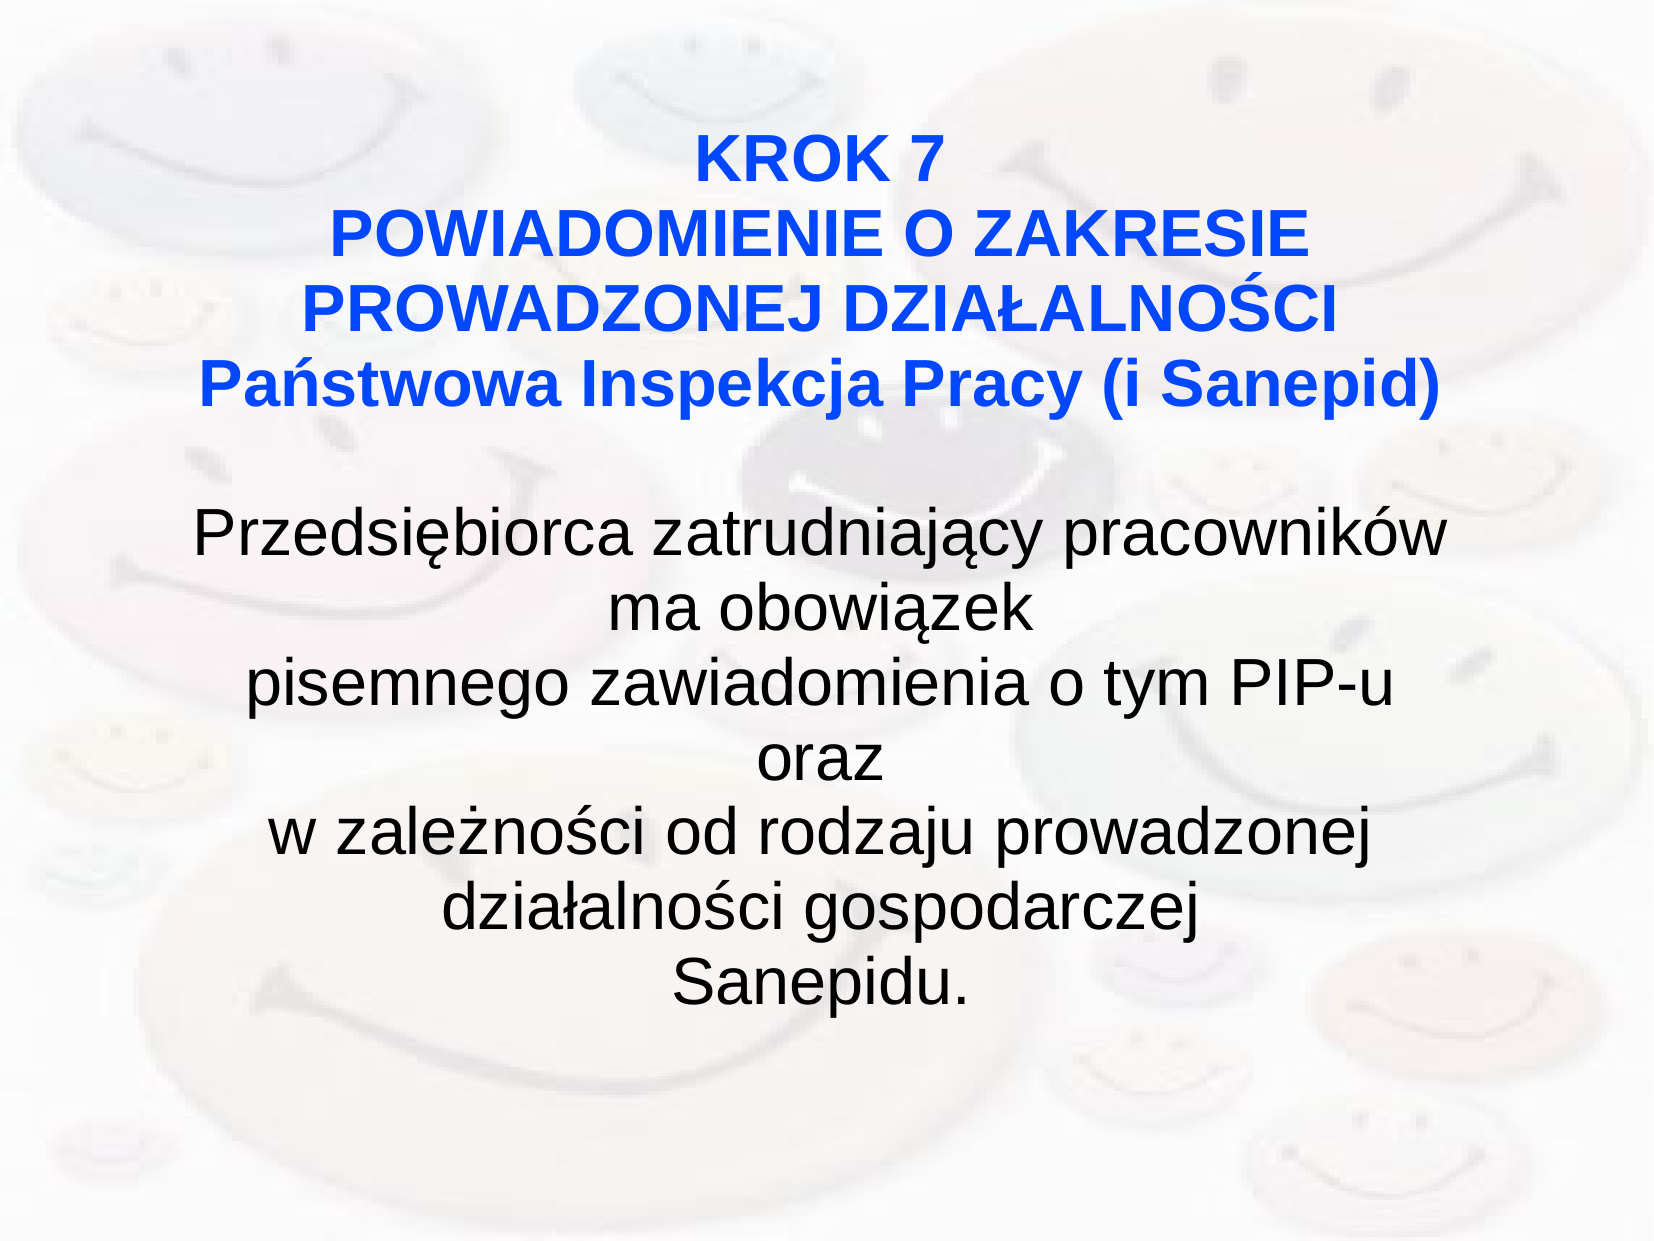

# KROK 7
POWIADOMIENIE O ZAKRESIE PROWADZONEJ DZIAŁALNOŚCI
Państwowa Inspekcja Pracy (i Sanepid)
Przedsiębiorca zatrudniający pracowników
ma obowiązek
pisemnego zawiadomienia o tym PIP-u
oraz
w zależności od rodzaju prowadzonej
działalności gospodarczej
Sanepidu.